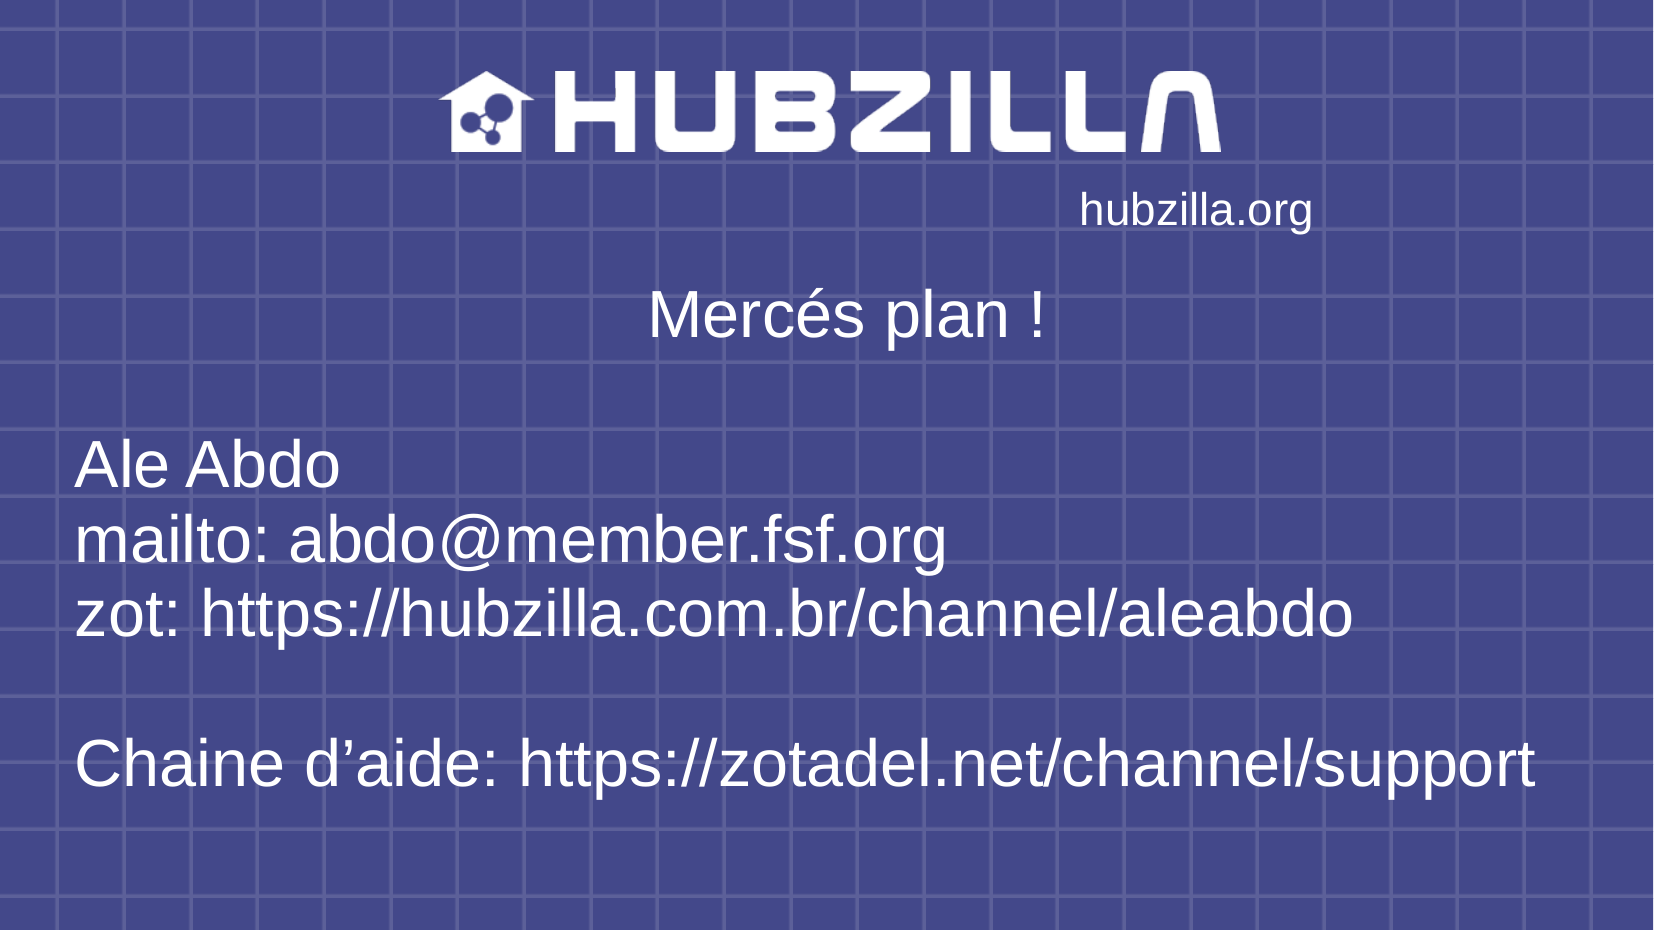

hubzilla.org
Mercés plan !
Ale Abdo
mailto: abdo@member.fsf.org
zot: https://hubzilla.com.br/channel/aleabdo
Chaine d’aide: https://zotadel.net/channel/support